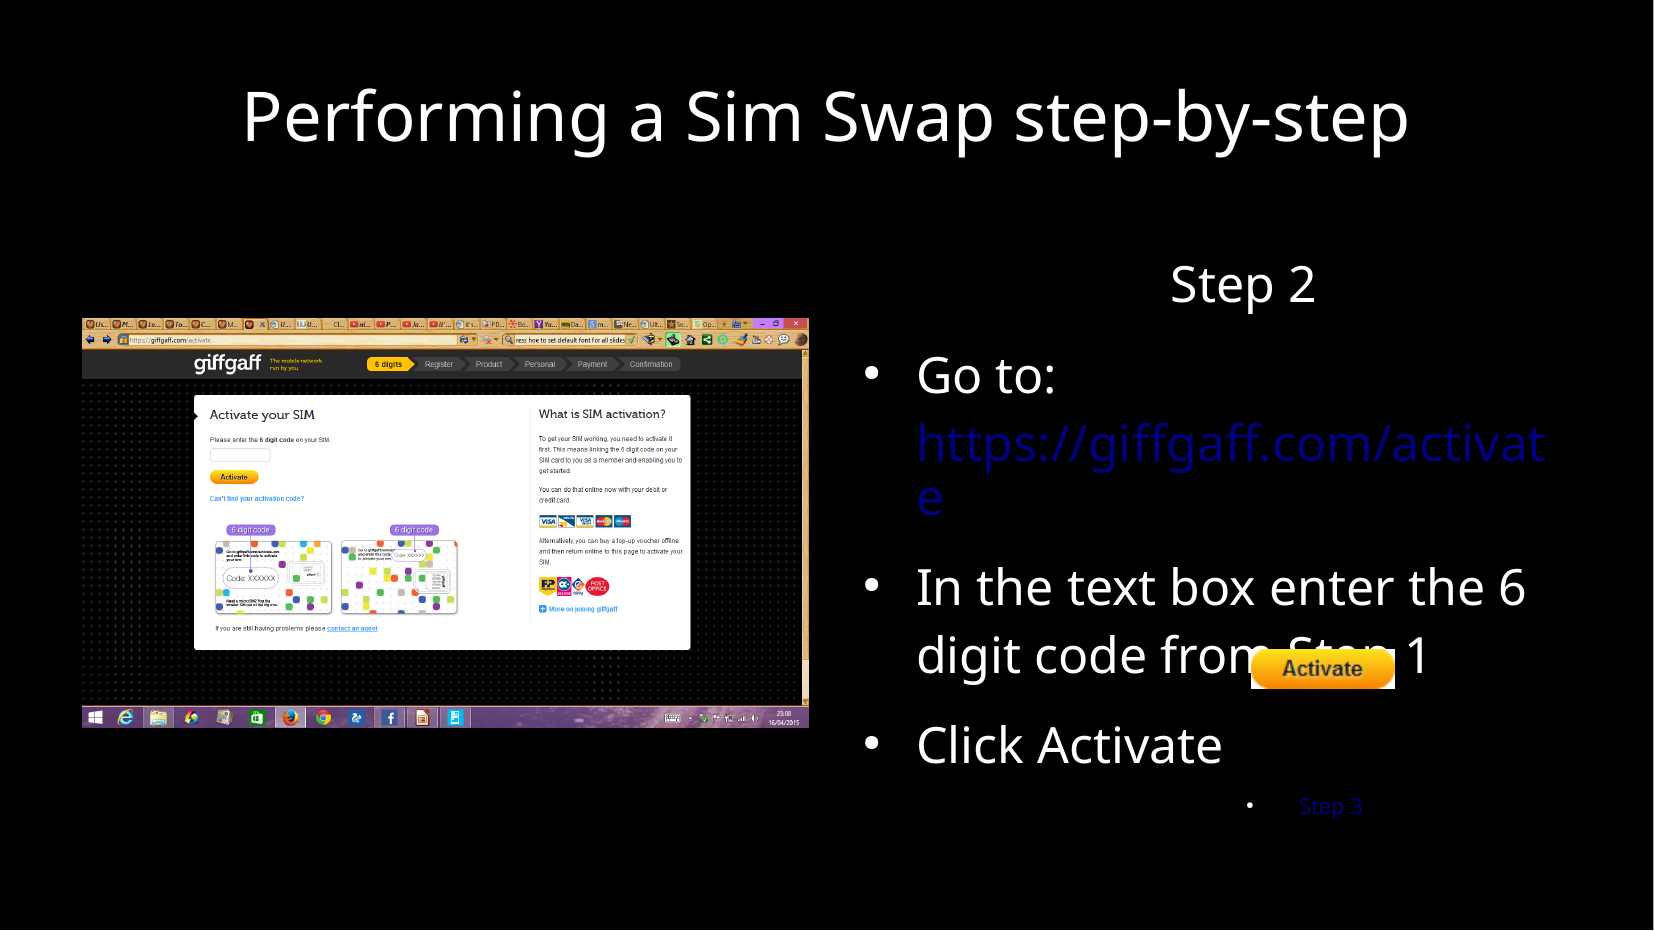

# Performing a Sim Swap step-by-step
Step 2
Go to: https://giffgaff.com/activate
In the text box enter the 6 digit code from Step 1
Click Activate
Step 3